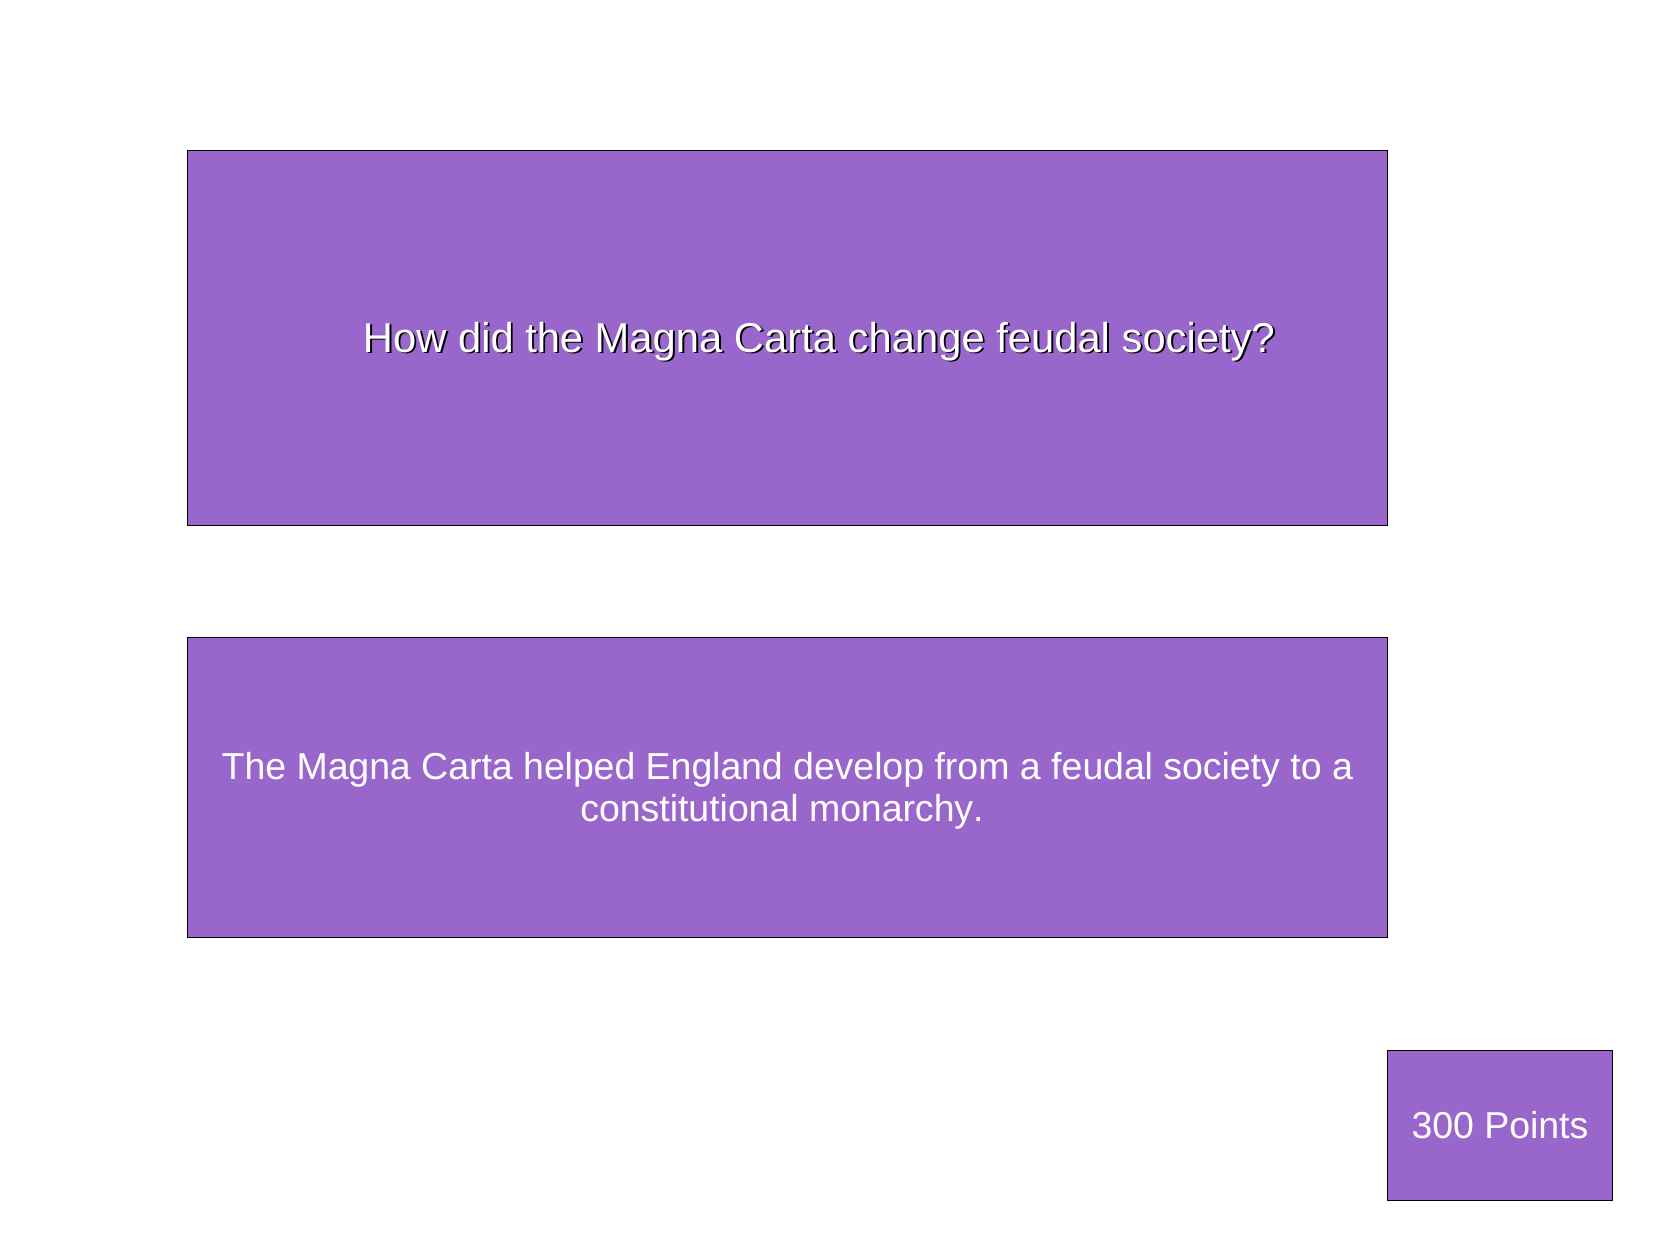

How did the Magna Carta change feudal society?
The Magna Carta helped England develop from a feudal society to a constitutional monarchy.
300 Points